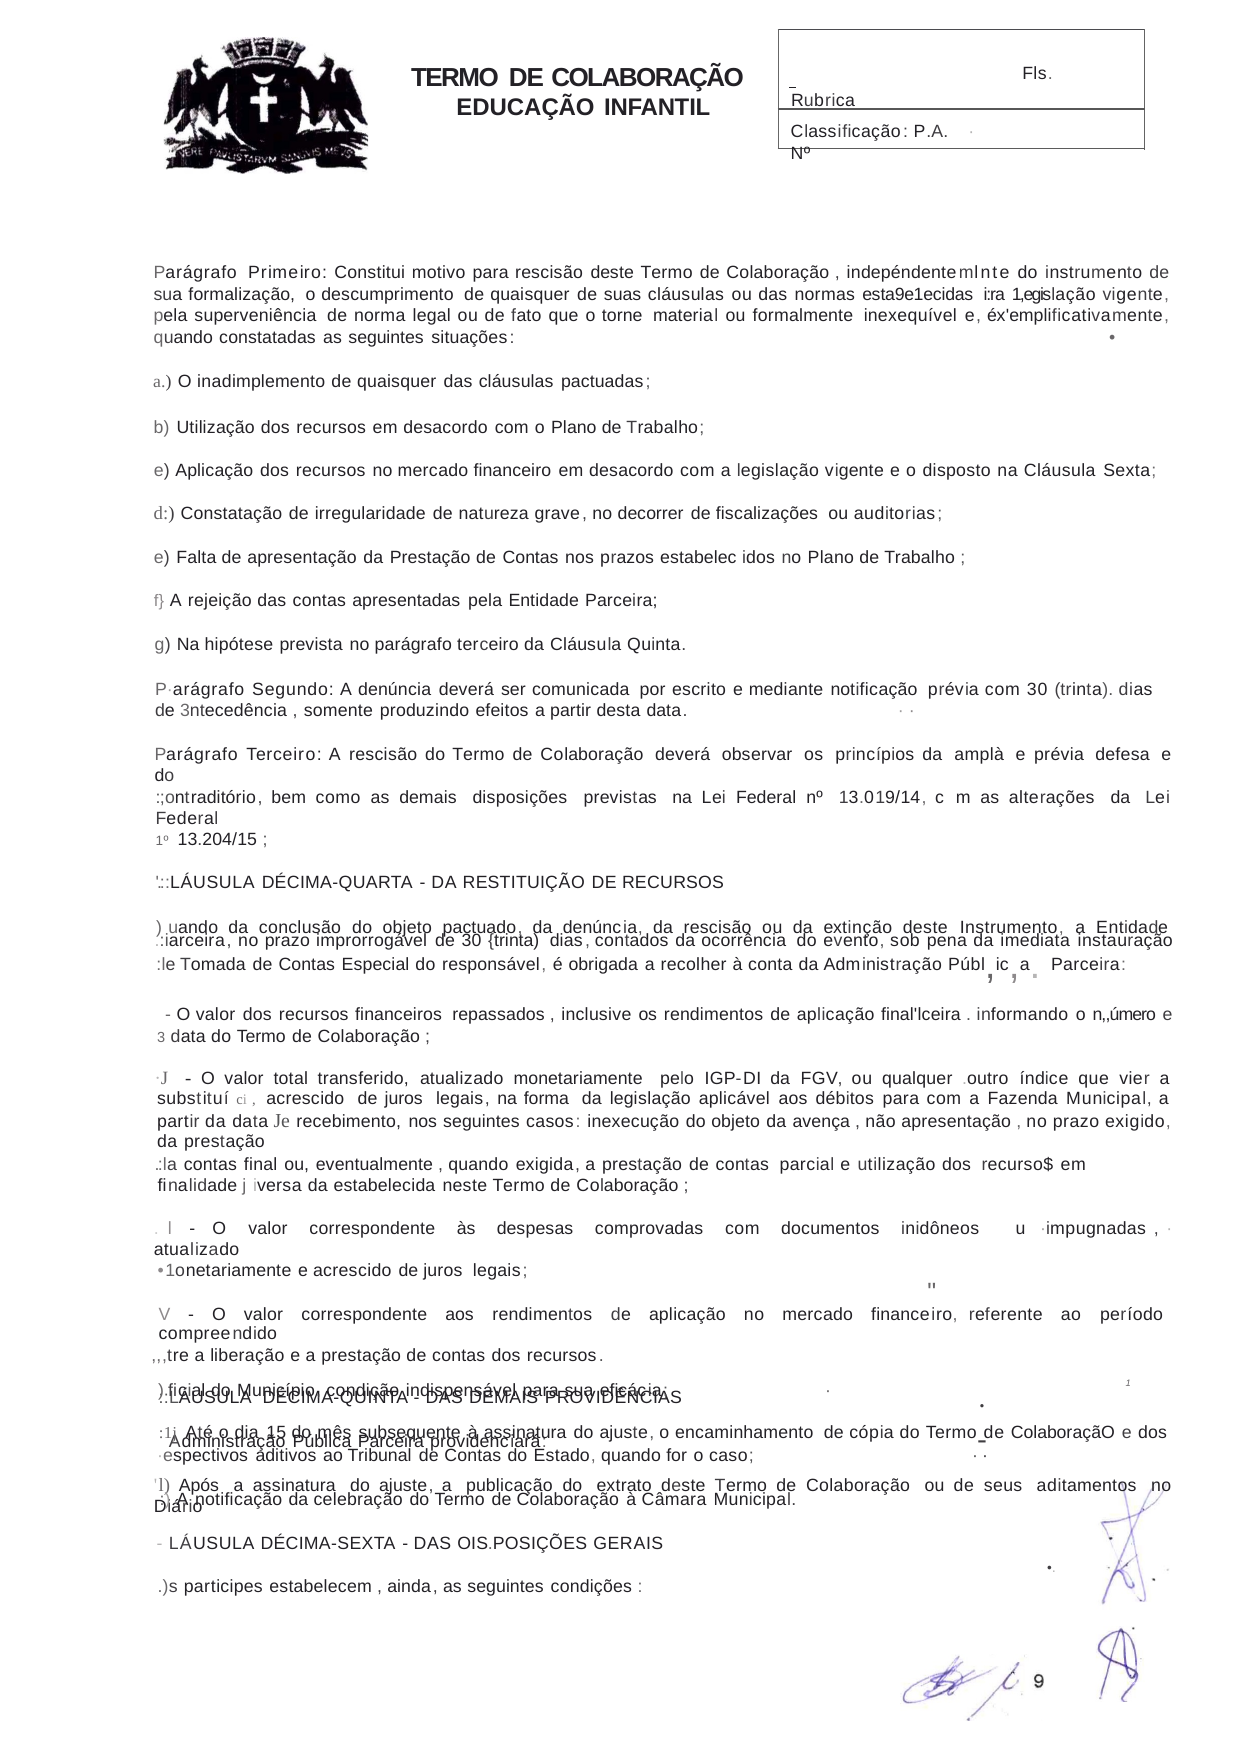

TERMO DE COLABORAÇÃO
EDUCAÇÃO INFANTIL
Rubrica
Fls.
Classificação: P.A. · Nº
Parágrafo Primeiro: Constitui motivo para rescisão deste Termo de Colaboração , indepéndentemlnte do instrumento de sua formalização, o descumprimento de quaisquer de suas cláusulas ou das normas esta9e1ecidas i:ra 1,egislação vigente, pela superveniência de norma legal ou de fato que o torne material ou formalmente inexequível e, éx'emplificativamente, quando constatadas as seguintes situações:	•
a.) O inadimplemento de quaisquer das cláusulas pactuadas;
b) Utilização dos recursos em desacordo com o Plano de Trabalho;
e) Aplicação dos recursos no mercado financeiro em desacordo com a legislação vigente e o disposto na Cláusula Sexta;
d:) Constatação de irregularidade de natureza grave, no decorrer de fiscalizações ou auditorias;
e) Falta de apresentação da Prestação de Contas nos prazos estabelec idos no Plano de Trabalho ;
f} A rejeição das contas apresentadas pela Entidade Parceira;
g) Na hipótese prevista no parágrafo terceiro da Cláusula Quinta.
P·arágrafo Segundo: A denúncia deverá ser comunicada por escrito e mediante notificação prévia com 30 (trinta). dias de 3ntecedência , somente produzindo efeitos a partir desta data.	· ·
Parágrafo Terceiro: A rescisão do Termo de Colaboração deverá observar os princípios da amplà e prévia defesa e do
:;ontraditório, bem como as demais disposições previstas na Lei Federal nº 13.019/14, cm as alterações da Lei Federal
1º 13.204/15 ;
'.::LÁUSULA DÉCIMA-QUARTA - DA RESTITUIÇÃO DE RECURSOS
)uando da conclusão do objeto pactuado, da denúncia, da rescisão ou da extinção deste Instrumento, a Entidade
.:iarceira, no prazo improrrogável de 30 {trinta) dias, contados da ocorrência do evento, sob pena da imediata instauração
:le Tomada de Contas Especial do responsável, é obrigada a recolher à conta da Administração Públ,ic,a. Parceira:
- O valor dos recursos financeiros repassados , inclusive os rendimentos de aplicação final'lceira . informando o n,,úmero e
3 data do Termo de Colaboração ;
·J - O valor total transferido, atualizado monetariamente pelo IGP-DI da FGV, ou qualquer .outro índice que vier a substituí­ ci , acrescido de juros legais, na forma da legislação aplicável aos débitos para com a Fazenda Municipal, a partir da data Je recebimento, nos seguintes casos: inexecução do objeto da avença , não apresentação , no prazo exigido, da prestação
.:la contas final ou, eventualmente , quando exigida, a prestação de contas parcial e utilização dos recurso$ em finalidade j iversa da estabelecida neste Termo de Colaboração ;
. l - O valor correspondente às despesas comprovadas com documentos inidôneos u ·impugnadas , · atualizado
•1onetariamente e acrescido de juros legais;
"
V - O valor correspondente aos rendimentos de aplicação no mercado financeiro, referente ao período compreendido
,,,tre a liberação e a prestação de contas dos recursos.
::LÁUSULA DÉCIMA-QUINTA - DAS DEMAIS PROVIDÊNCIAS
Administração Pública Parceira providenciará:
'l) Após a assinatura do ajuste, a publicação do extrato deste Termo de Colaboração ou de seus aditamentos no Diário
1
)ficial do Município, condição indispensável para sua eficácia;	·
·-
:1j Até o dia 15 do mês subsequente à assinatura do ajuste, o encaminhamento de cópia do Termo de ColaboraçãO e dos
·espectivos aditivos ao Tribunal de Contas do Estado, quando for o caso;	··
:) A notificação da celebração do Termo de Colaboração à Câmara Municipal.
- LÁUSULA DÉCIMA-SEXTA - DAS OIS.POSIÇÕES GERAIS
•.
.)s participes estabelecem , ainda, as seguintes condições :